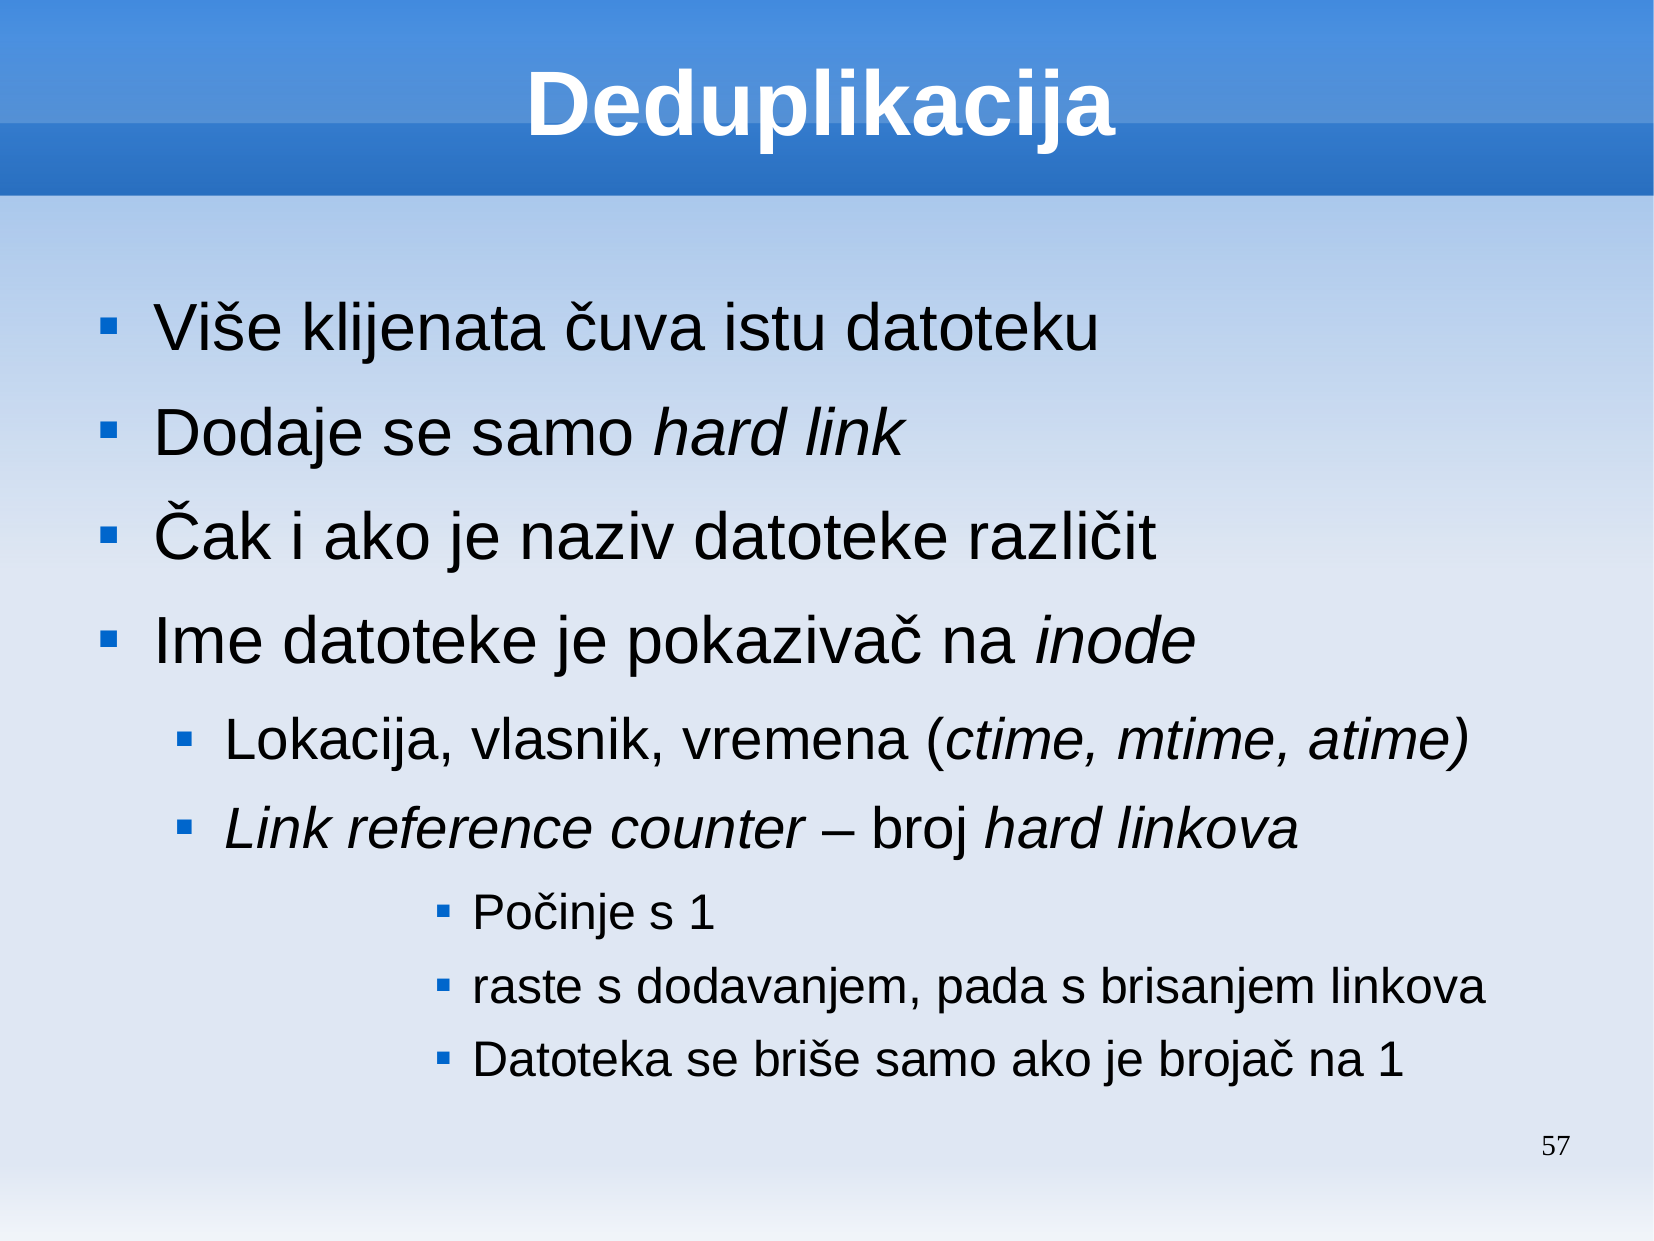

# Deduplikacija
Više klijenata čuva istu datoteku
Dodaje se samo hard link
Čak i ako je naziv datoteke različit
Ime datoteke je pokazivač na inode
Lokacija, vlasnik, vremena (ctime, mtime, atime)
Link reference counter – broj hard linkova
Počinje s 1
raste s dodavanjem, pada s brisanjem linkova
Datoteka se briše samo ako je brojač na 1
57